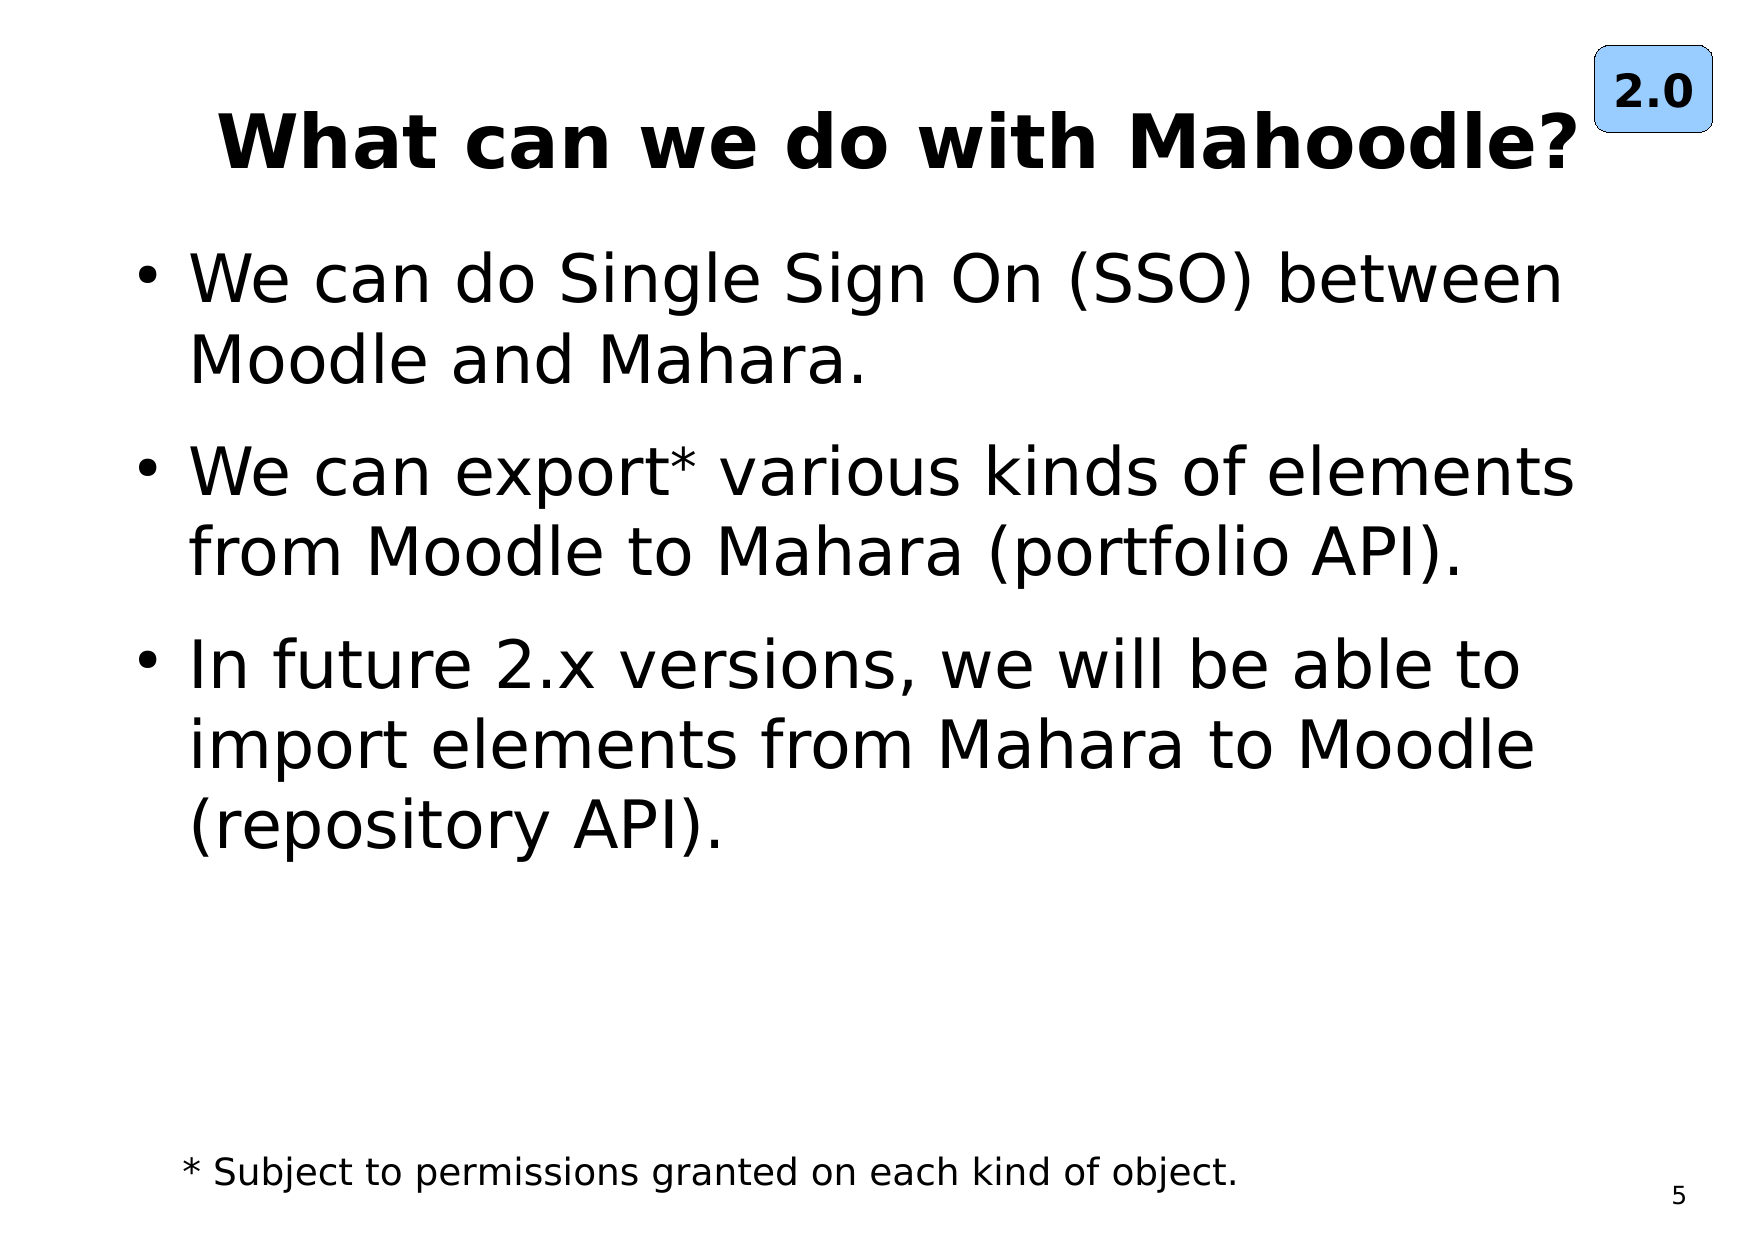

# What can we do with Mahoodle?
2.0
We can do Single Sign On (SSO) between Moodle and Mahara.
We can export* various kinds of elements from Moodle to Mahara (portfolio API).
In future 2.x versions, we will be able to import elements from Mahara to Moodle (repository API).
* Subject to permissions granted on each kind of object.
5